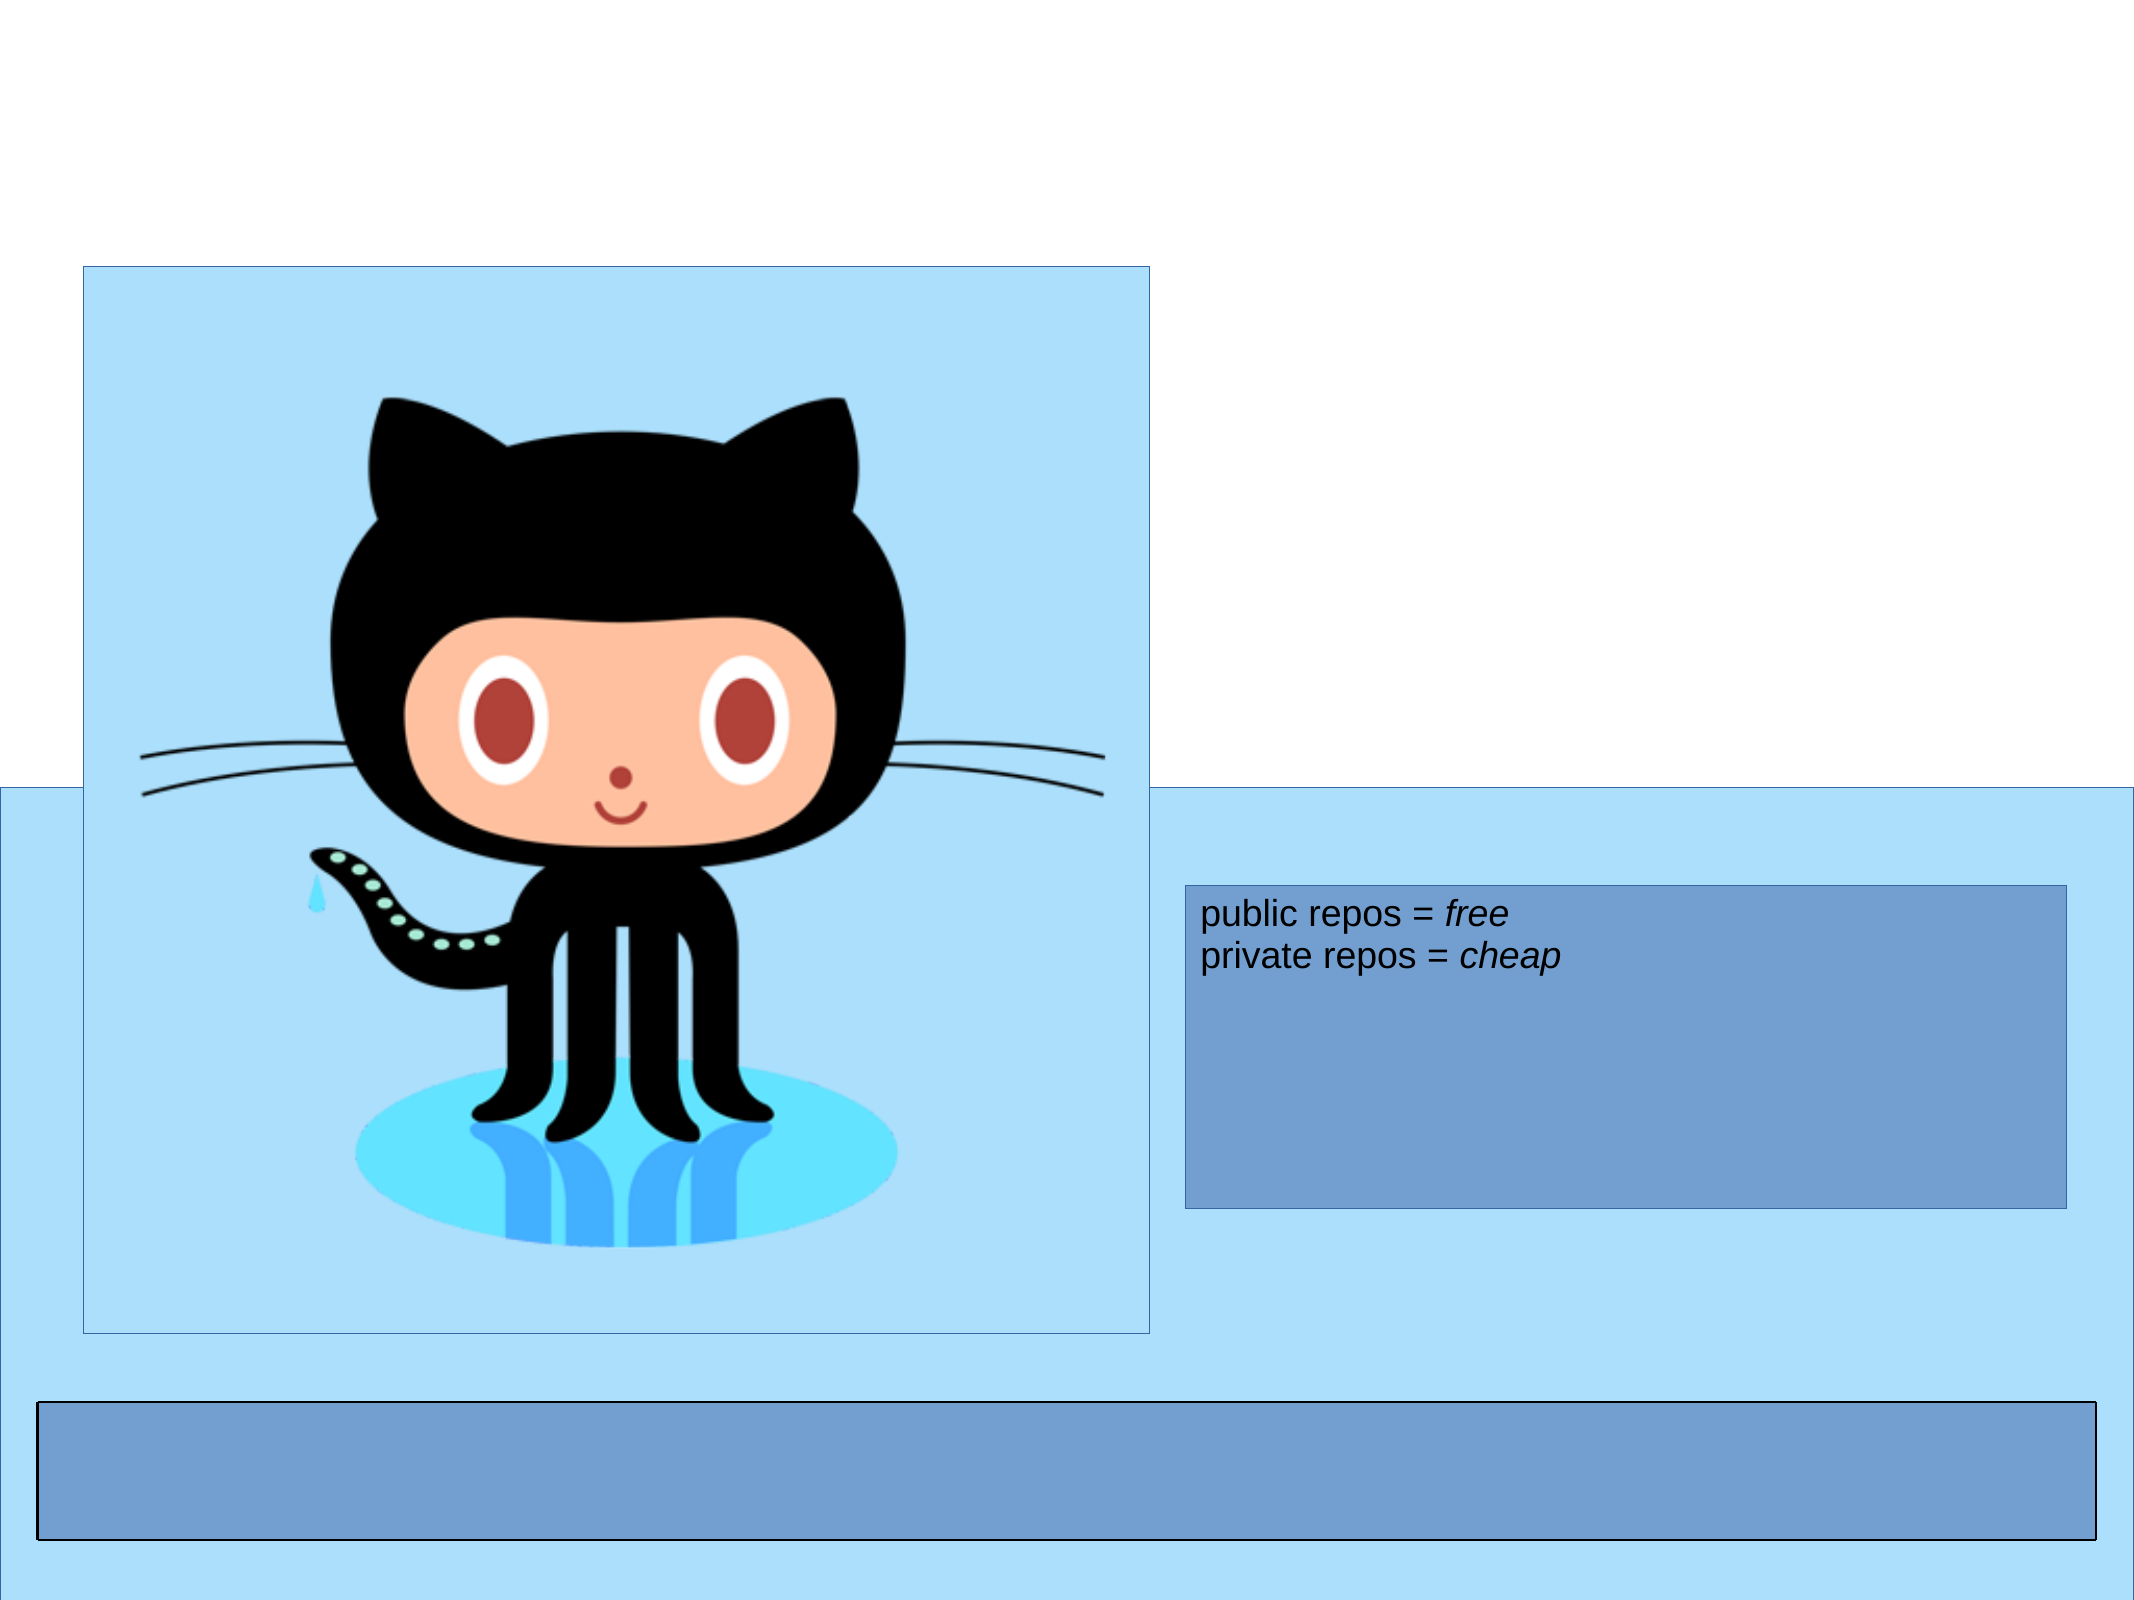

public repos = free
private repos = cheap